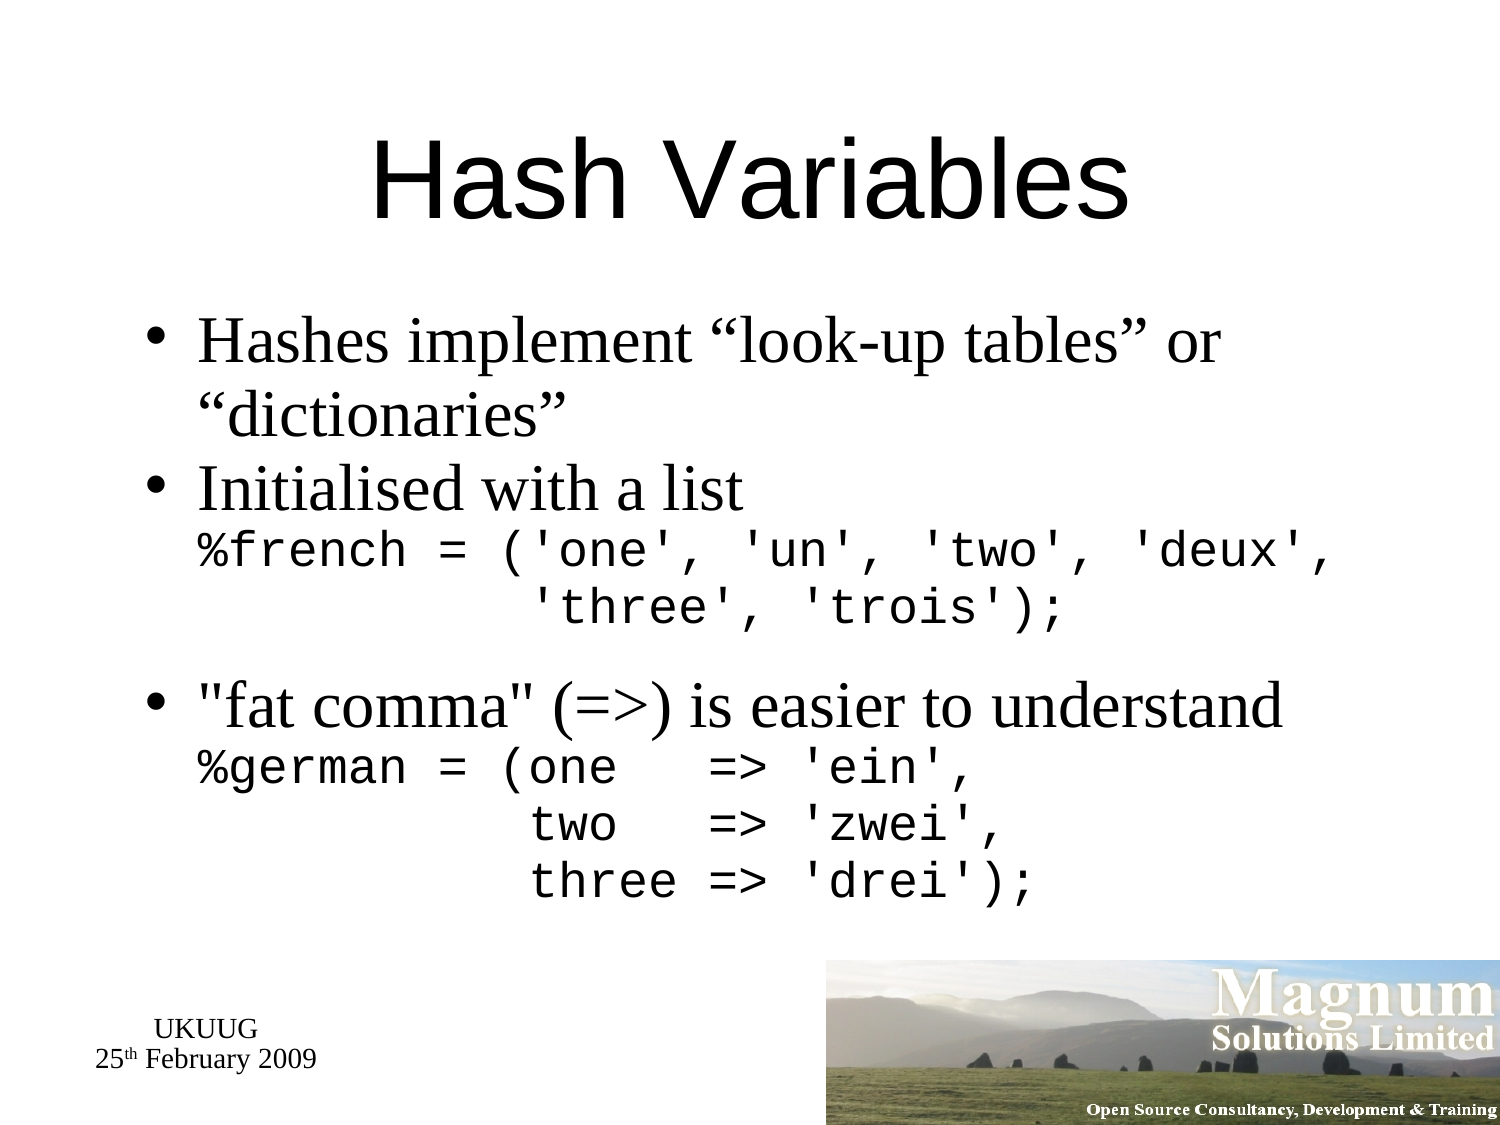

# Hash Variables
Hashes implement “look-up tables” or “dictionaries”
Initialised with a list
%french = ('one', 'un', 'two', 'deux',
 'three', 'trois');
"fat comma" (=>) is easier to understand
%german = (one => 'ein',
 two => 'zwei',
 three => 'drei');
33